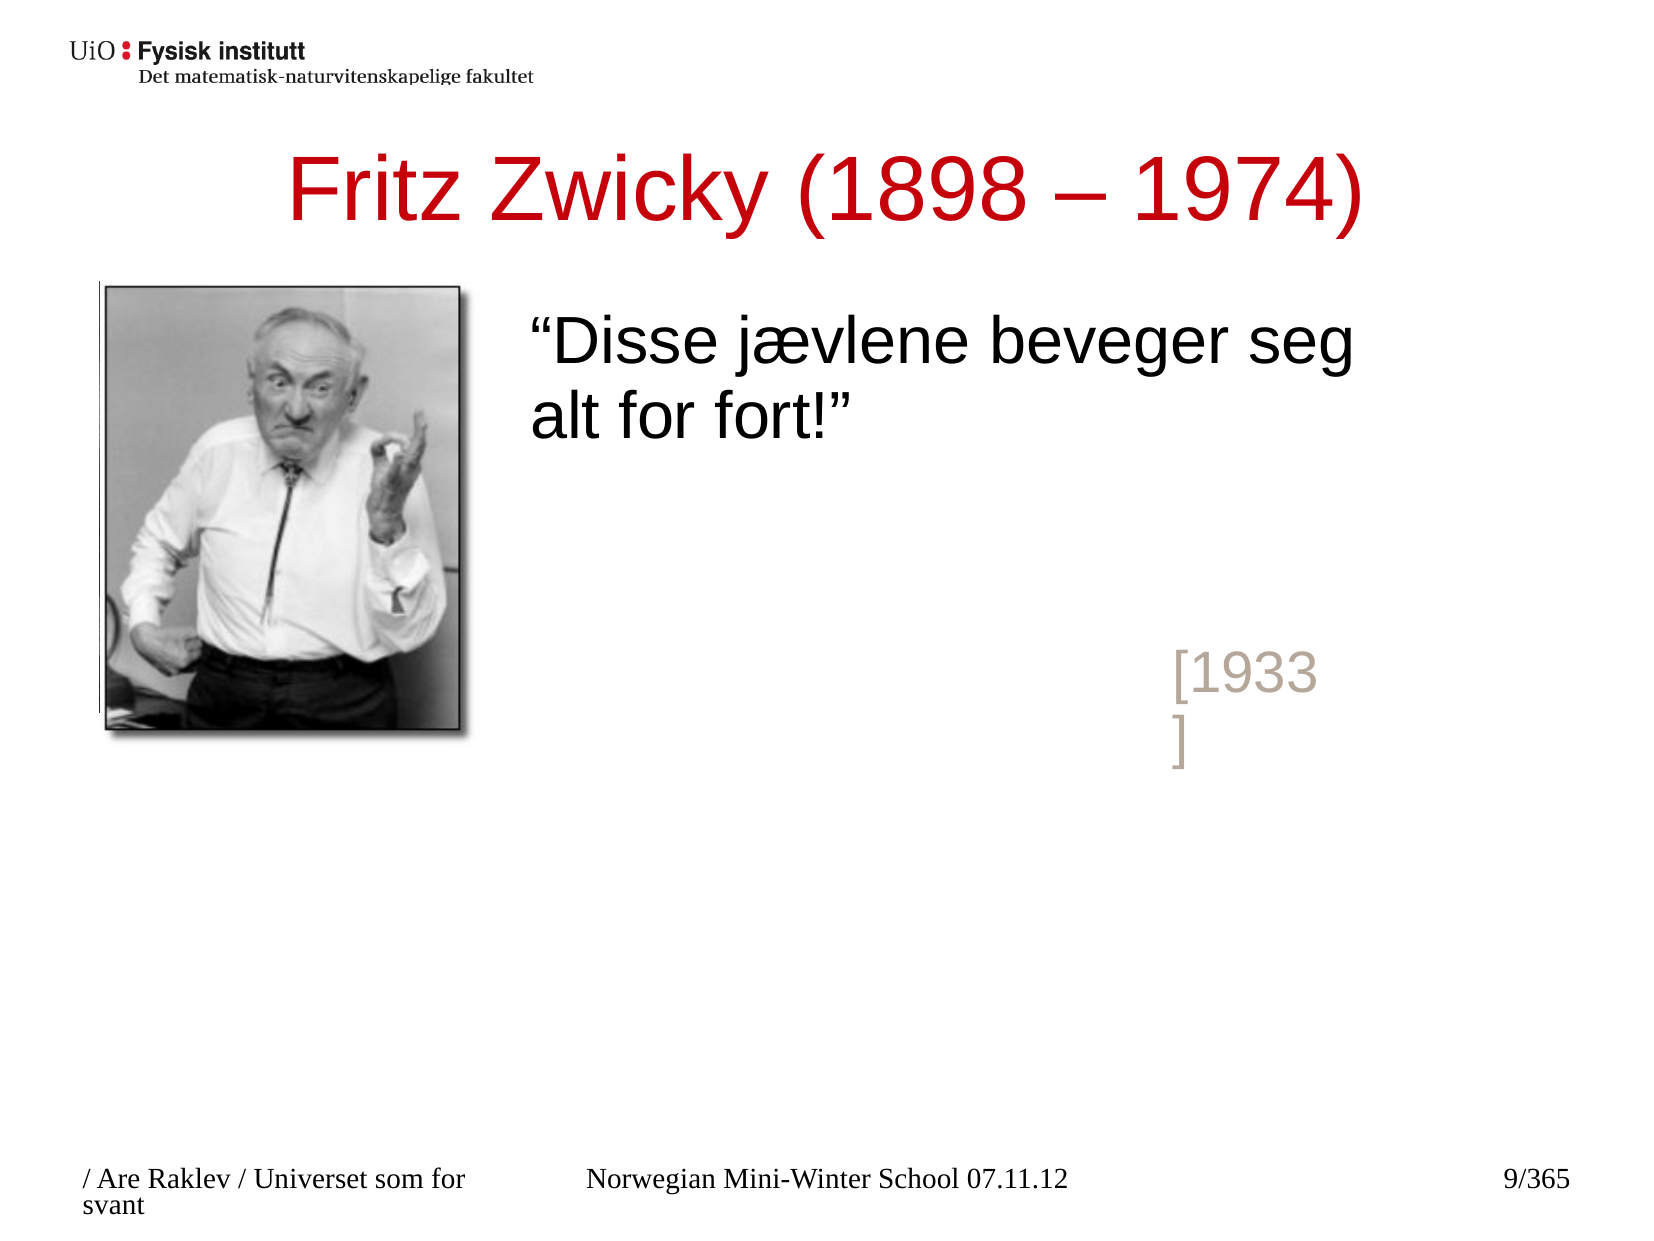

# Fritz Zwicky (1898 – 1974)
“Disse jævlene beveger seg alt for fort!”
[1933]
/ Are Raklev / Universet som forsvant
Norwegian Mini-Winter School 07.11.12
9